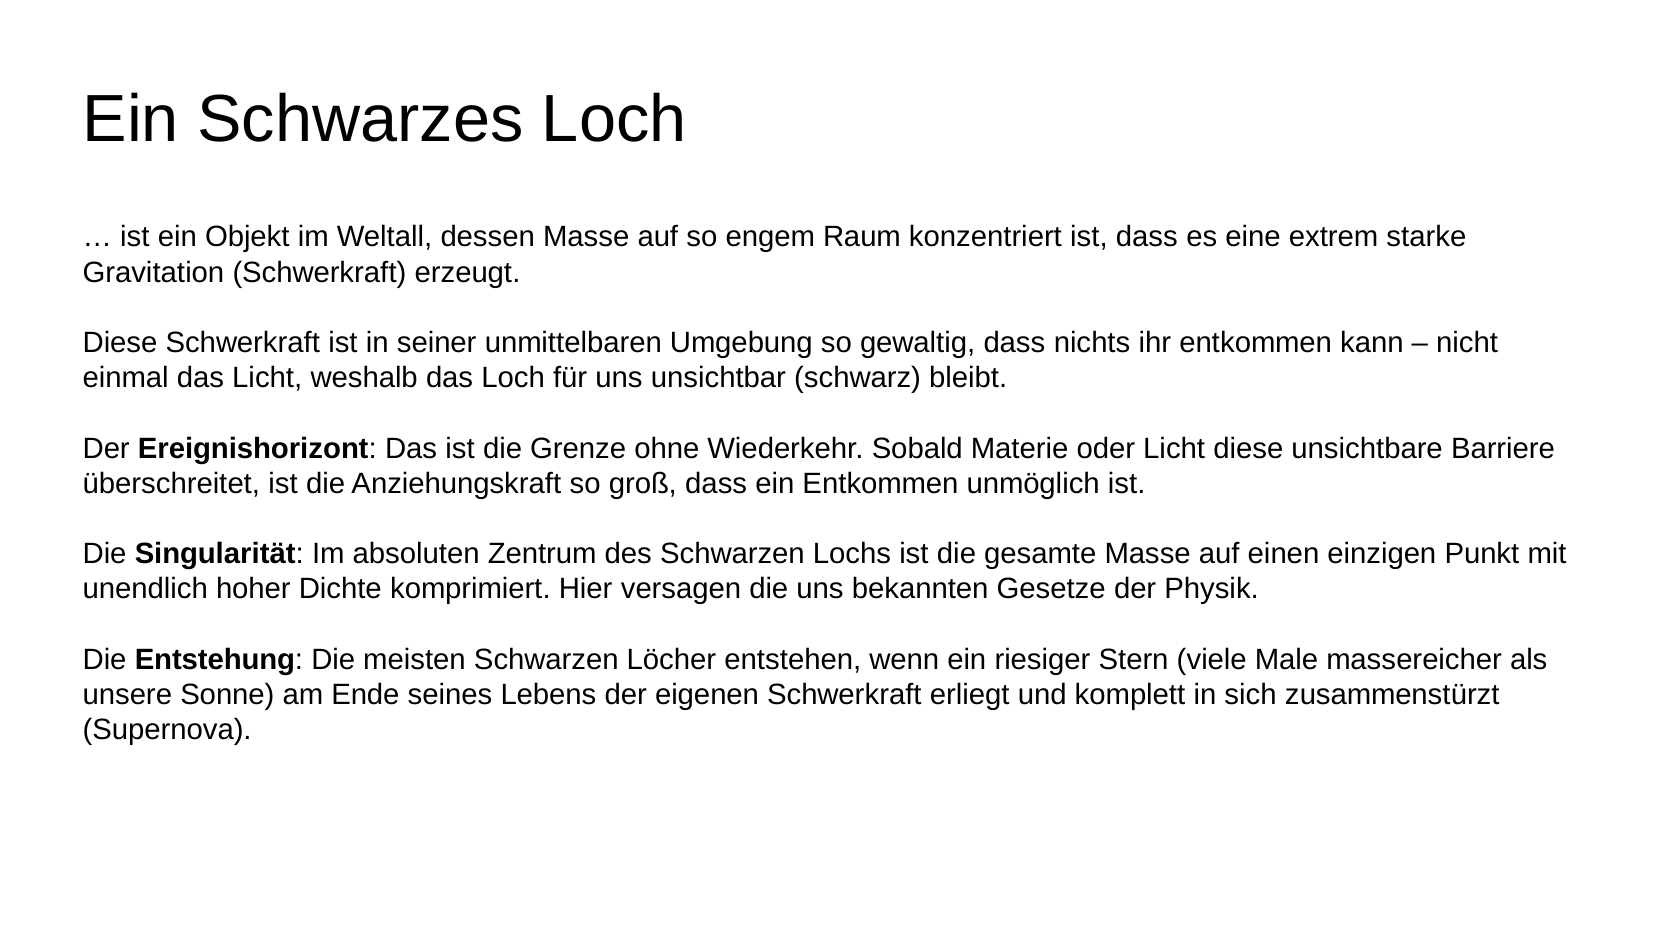

Ein Schwarzes Loch
… ist ein Objekt im Weltall, dessen Masse auf so engem Raum konzentriert ist, dass es eine extrem starke Gravitation (Schwerkraft) erzeugt.
Diese Schwerkraft ist in seiner unmittelbaren Umgebung so gewaltig, dass nichts ihr entkommen kann – nicht einmal das Licht, weshalb das Loch für uns unsichtbar (schwarz) bleibt.
Der Ereignishorizont: Das ist die Grenze ohne Wiederkehr. Sobald Materie oder Licht diese unsichtbare Barriere überschreitet, ist die Anziehungskraft so groß, dass ein Entkommen unmöglich ist.
Die Singularität: Im absoluten Zentrum des Schwarzen Lochs ist die gesamte Masse auf einen einzigen Punkt mit unendlich hoher Dichte komprimiert. Hier versagen die uns bekannten Gesetze der Physik.
Die Entstehung: Die meisten Schwarzen Löcher entstehen, wenn ein riesiger Stern (viele Male massereicher als unsere Sonne) am Ende seines Lebens der eigenen Schwerkraft erliegt und komplett in sich zusammenstürzt (Supernova).